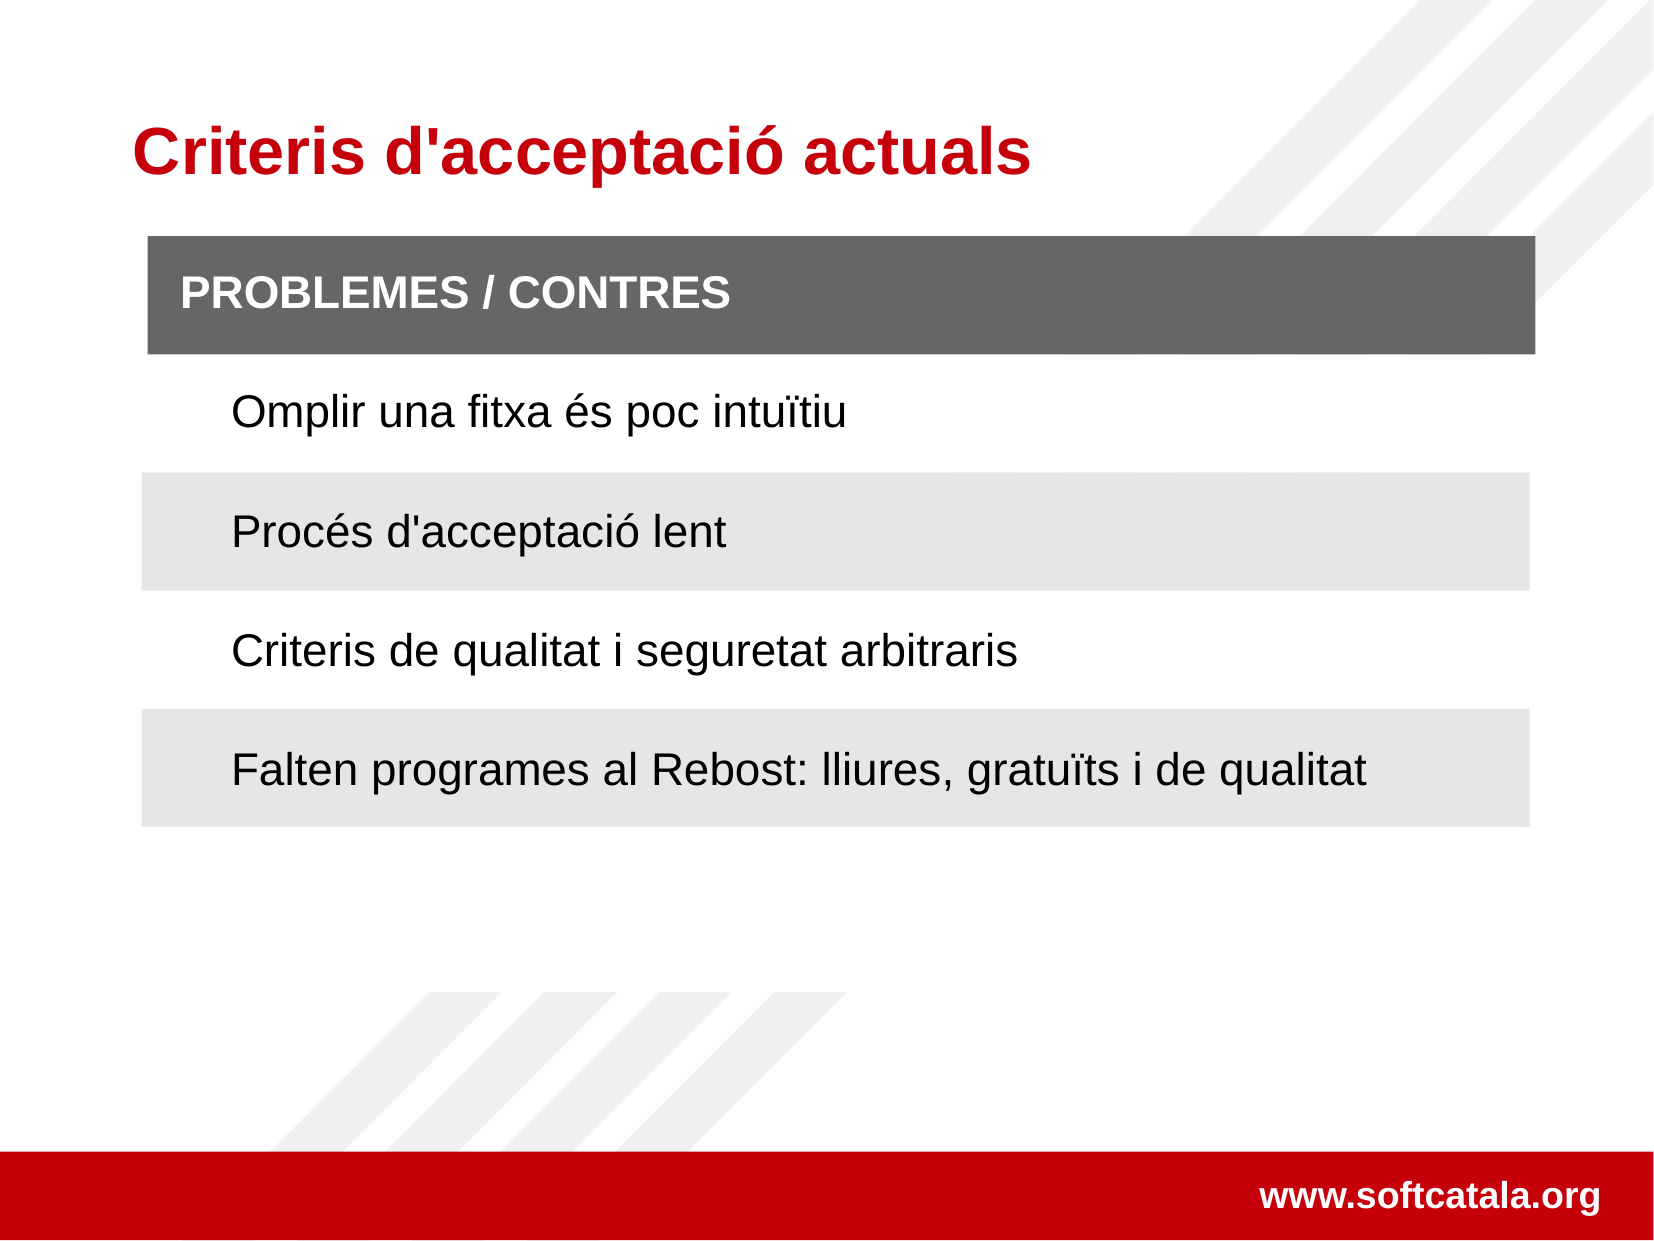

S
Criteris d'acceptació actuals
PROBLEMES / CONTRES
 Omplir una fitxa és poc intuïtiu
 Procés d'acceptació lent
 Criteris de qualitat i seguretat arbitraris
 Falten programes al Rebost: lliures, gratuïts i de qualitat
 www.softcatala.org